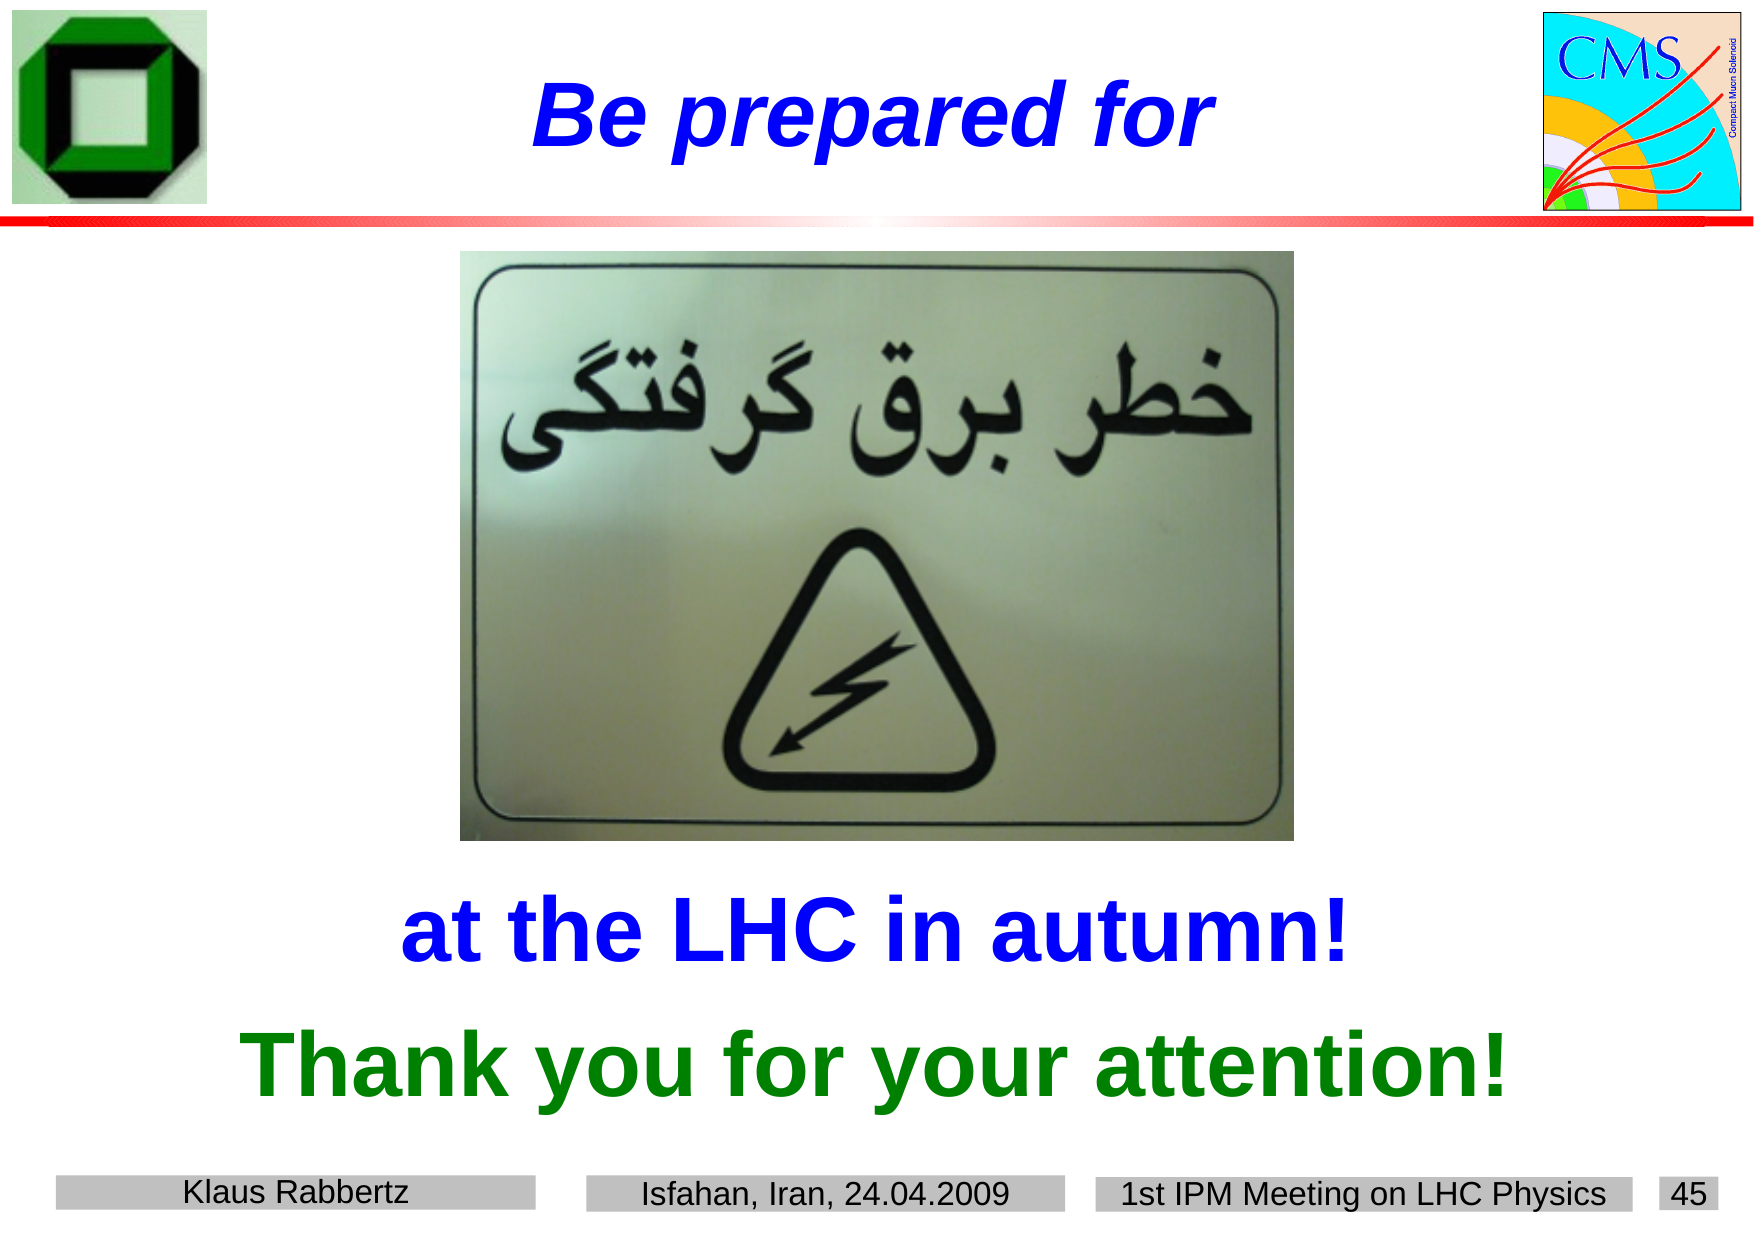

# Be prepared for
at the LHC in autumn!
Thank you for your attention!